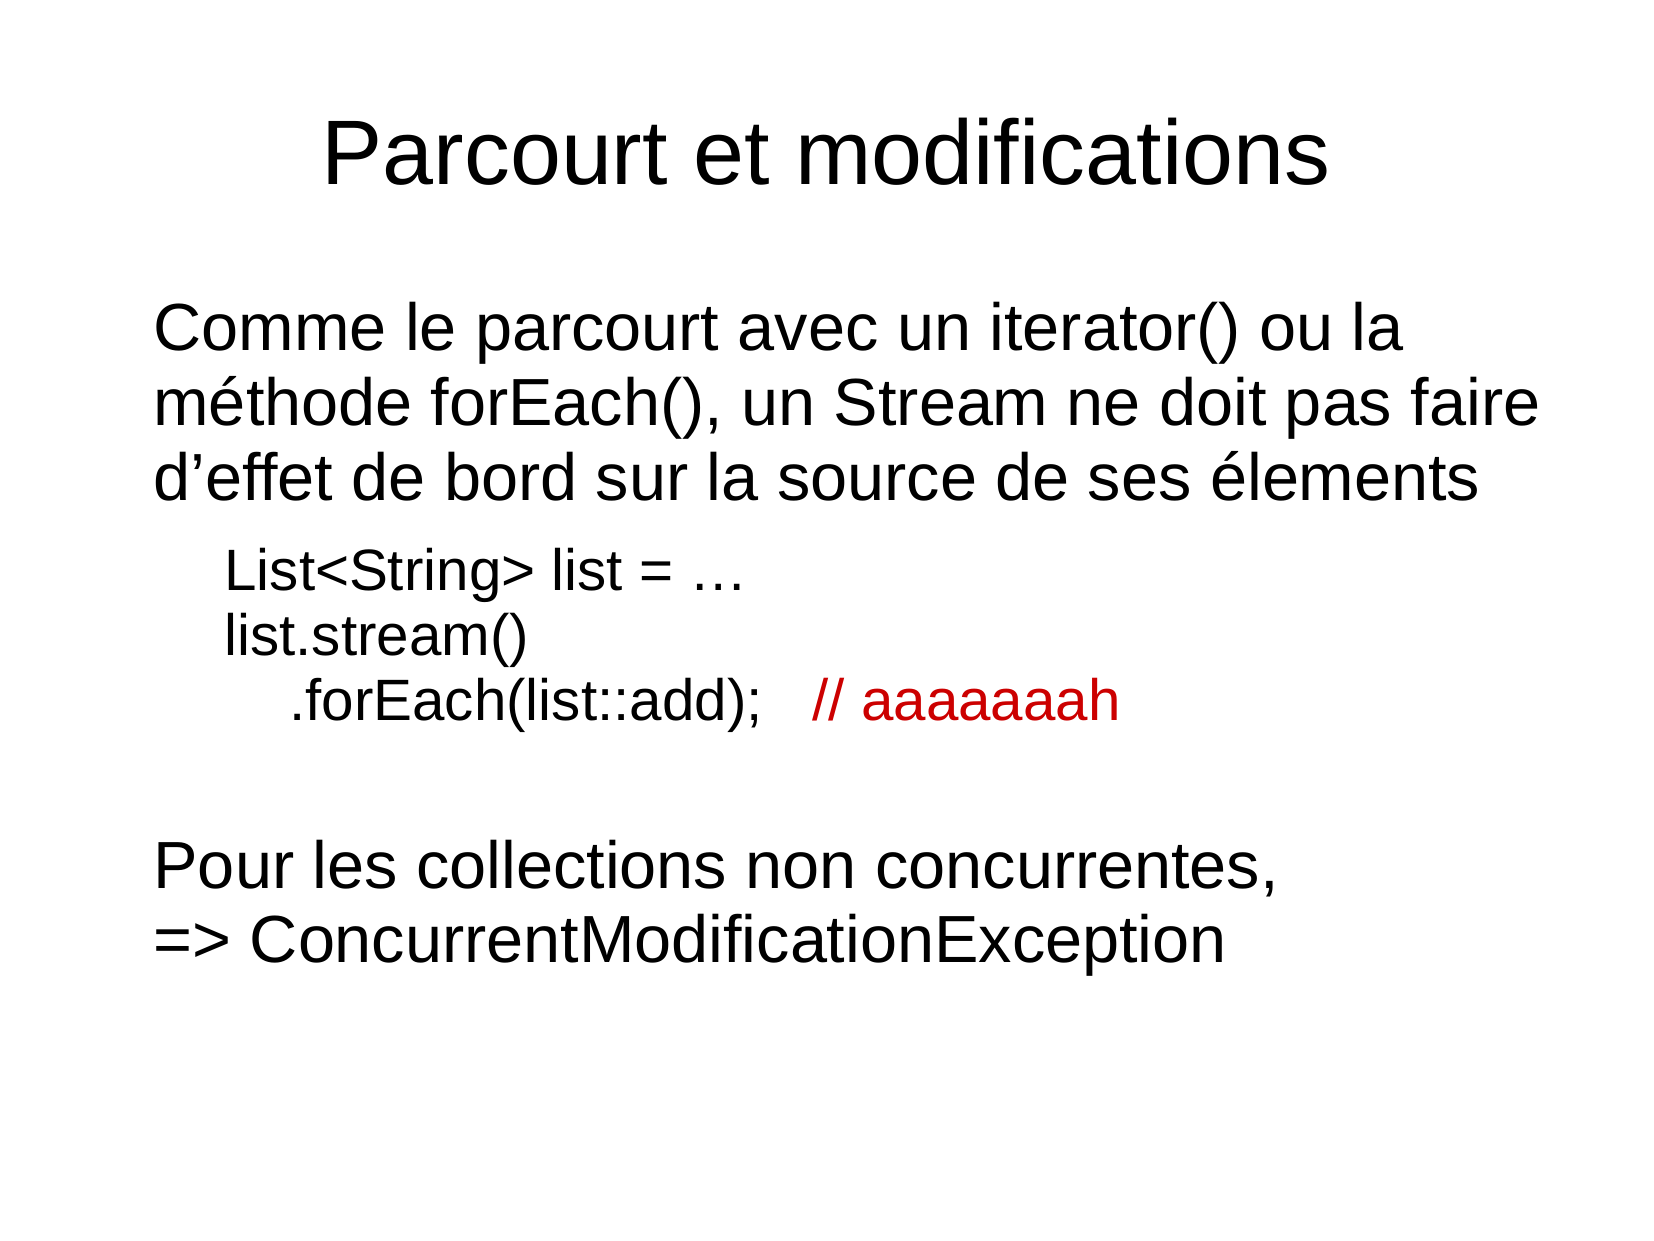

# Parcourt et modifications
Comme le parcourt avec un iterator() ou la méthode forEach(), un Stream ne doit pas faire d’effet de bord sur la source de ses élements
List<String> list = …
list.stream()
 .forEach(list::add); // aaaaaaah
Pour les collections non concurrentes,
=> ConcurrentModificationException